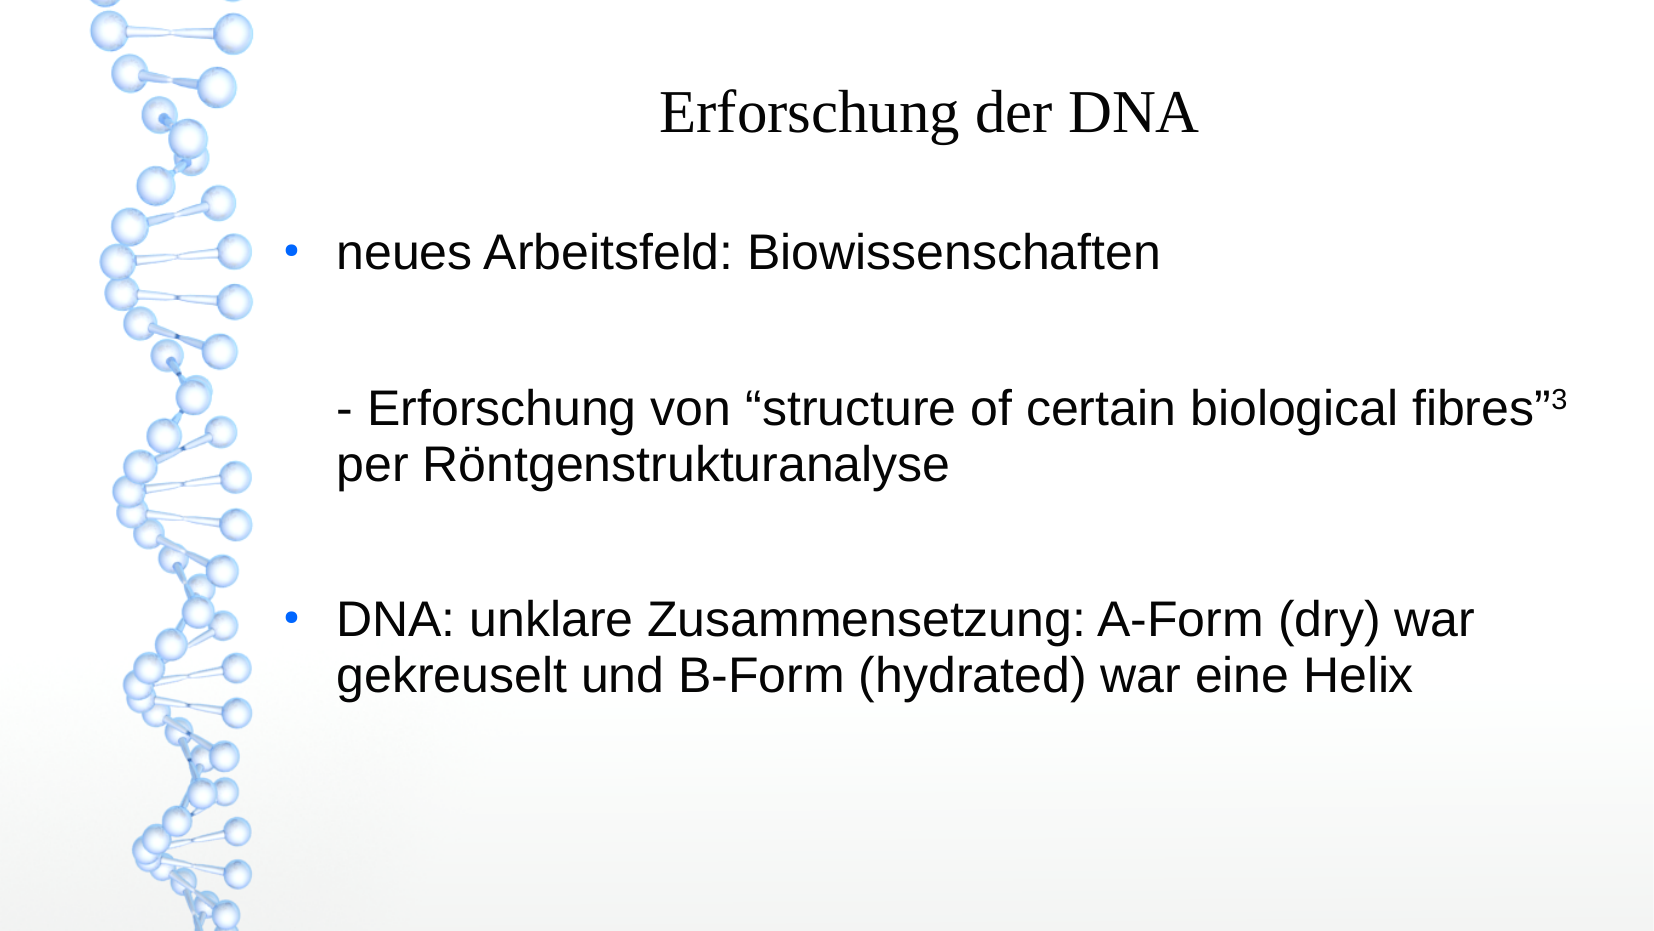

# Erforschung der DNA
neues Arbeitsfeld: Biowissenschaften
- Erforschung von “structure of certain biological fibres”3 per Röntgenstrukturanalyse
DNA: unklare Zusammensetzung: A-Form (dry) war gekreuselt und B-Form (hydrated) war eine Helix